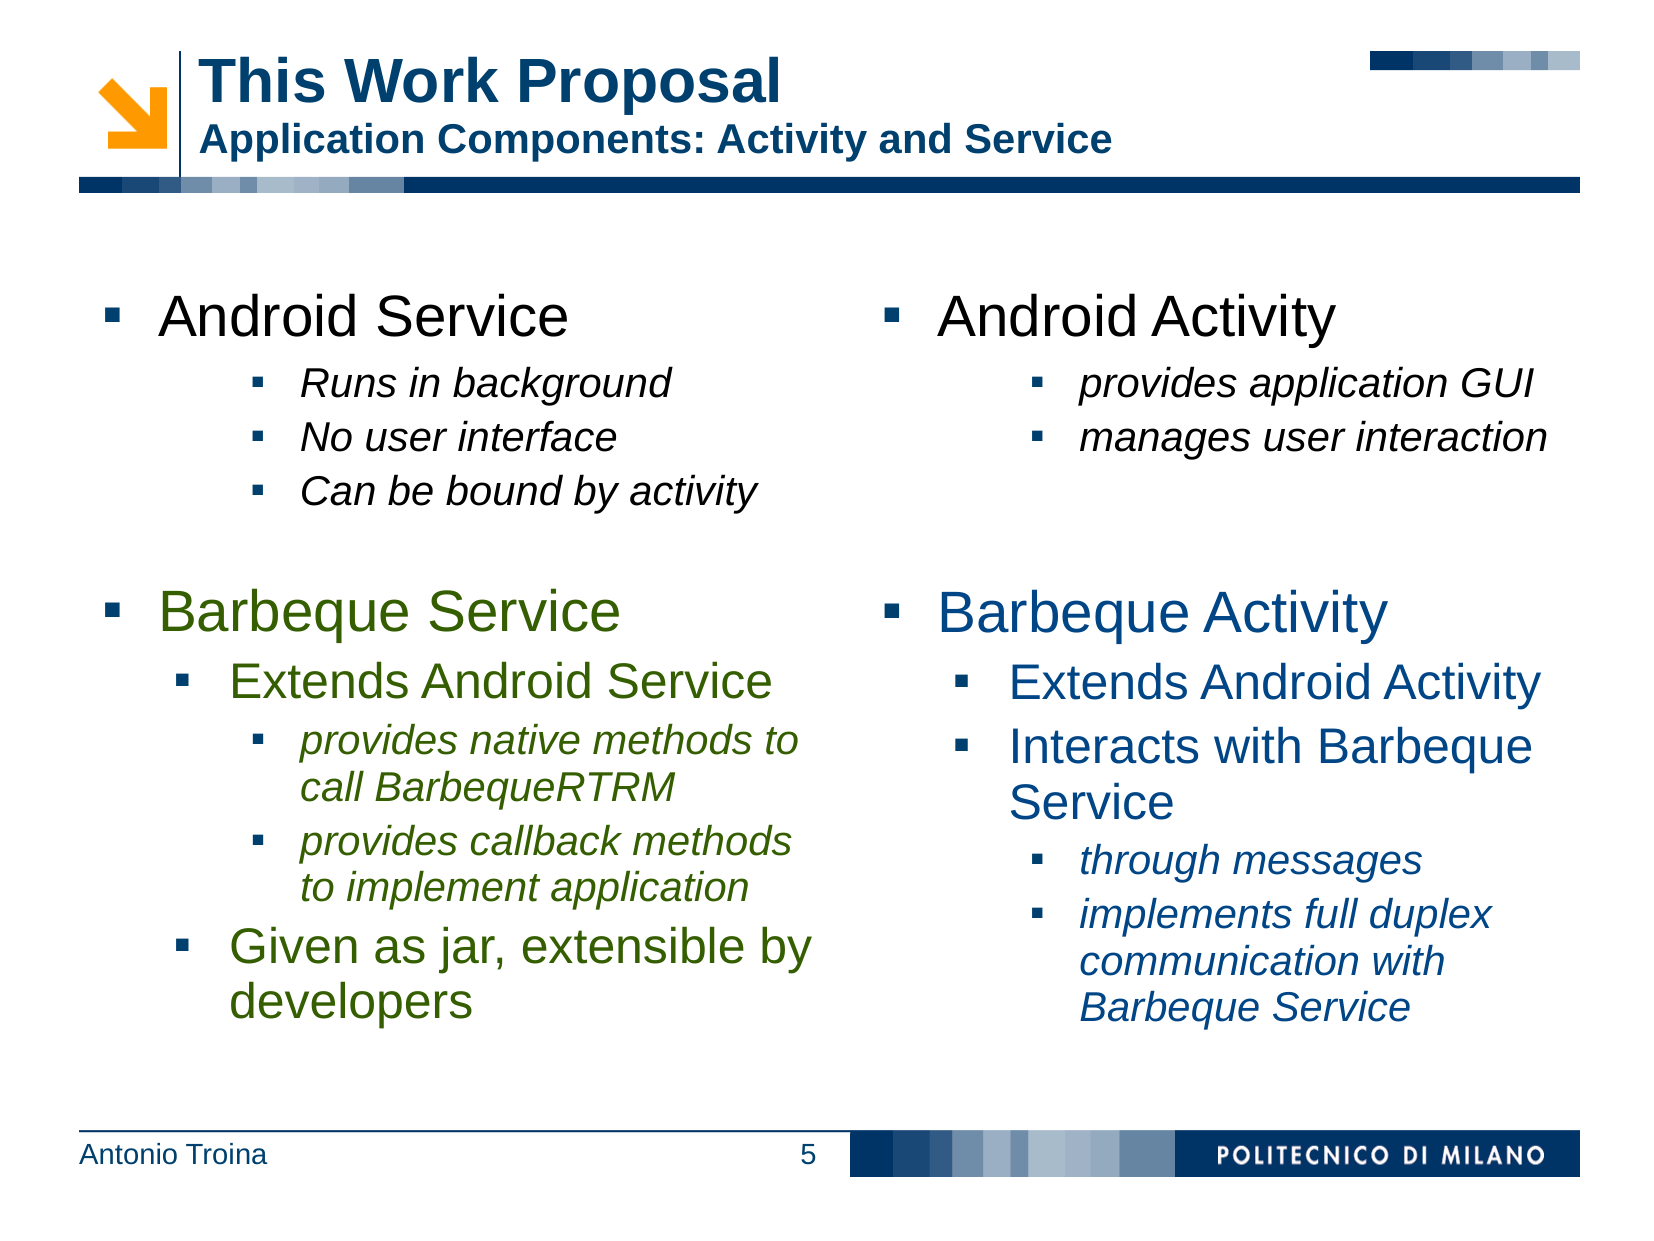

# This Work Proposal Application Components: Activity and Service
Android Service
Runs in background
No user interface
Can be bound by activity
Android Activity
provides application GUI
manages user interaction
Barbeque Service
Extends Android Service
provides native methods to call BarbequeRTRM
provides callback methods to implement application
Given as jar, extensible by developers
Barbeque Activity
Extends Android Activity
Interacts with Barbeque Service
through messages
implements full duplex communication with Barbeque Service
5